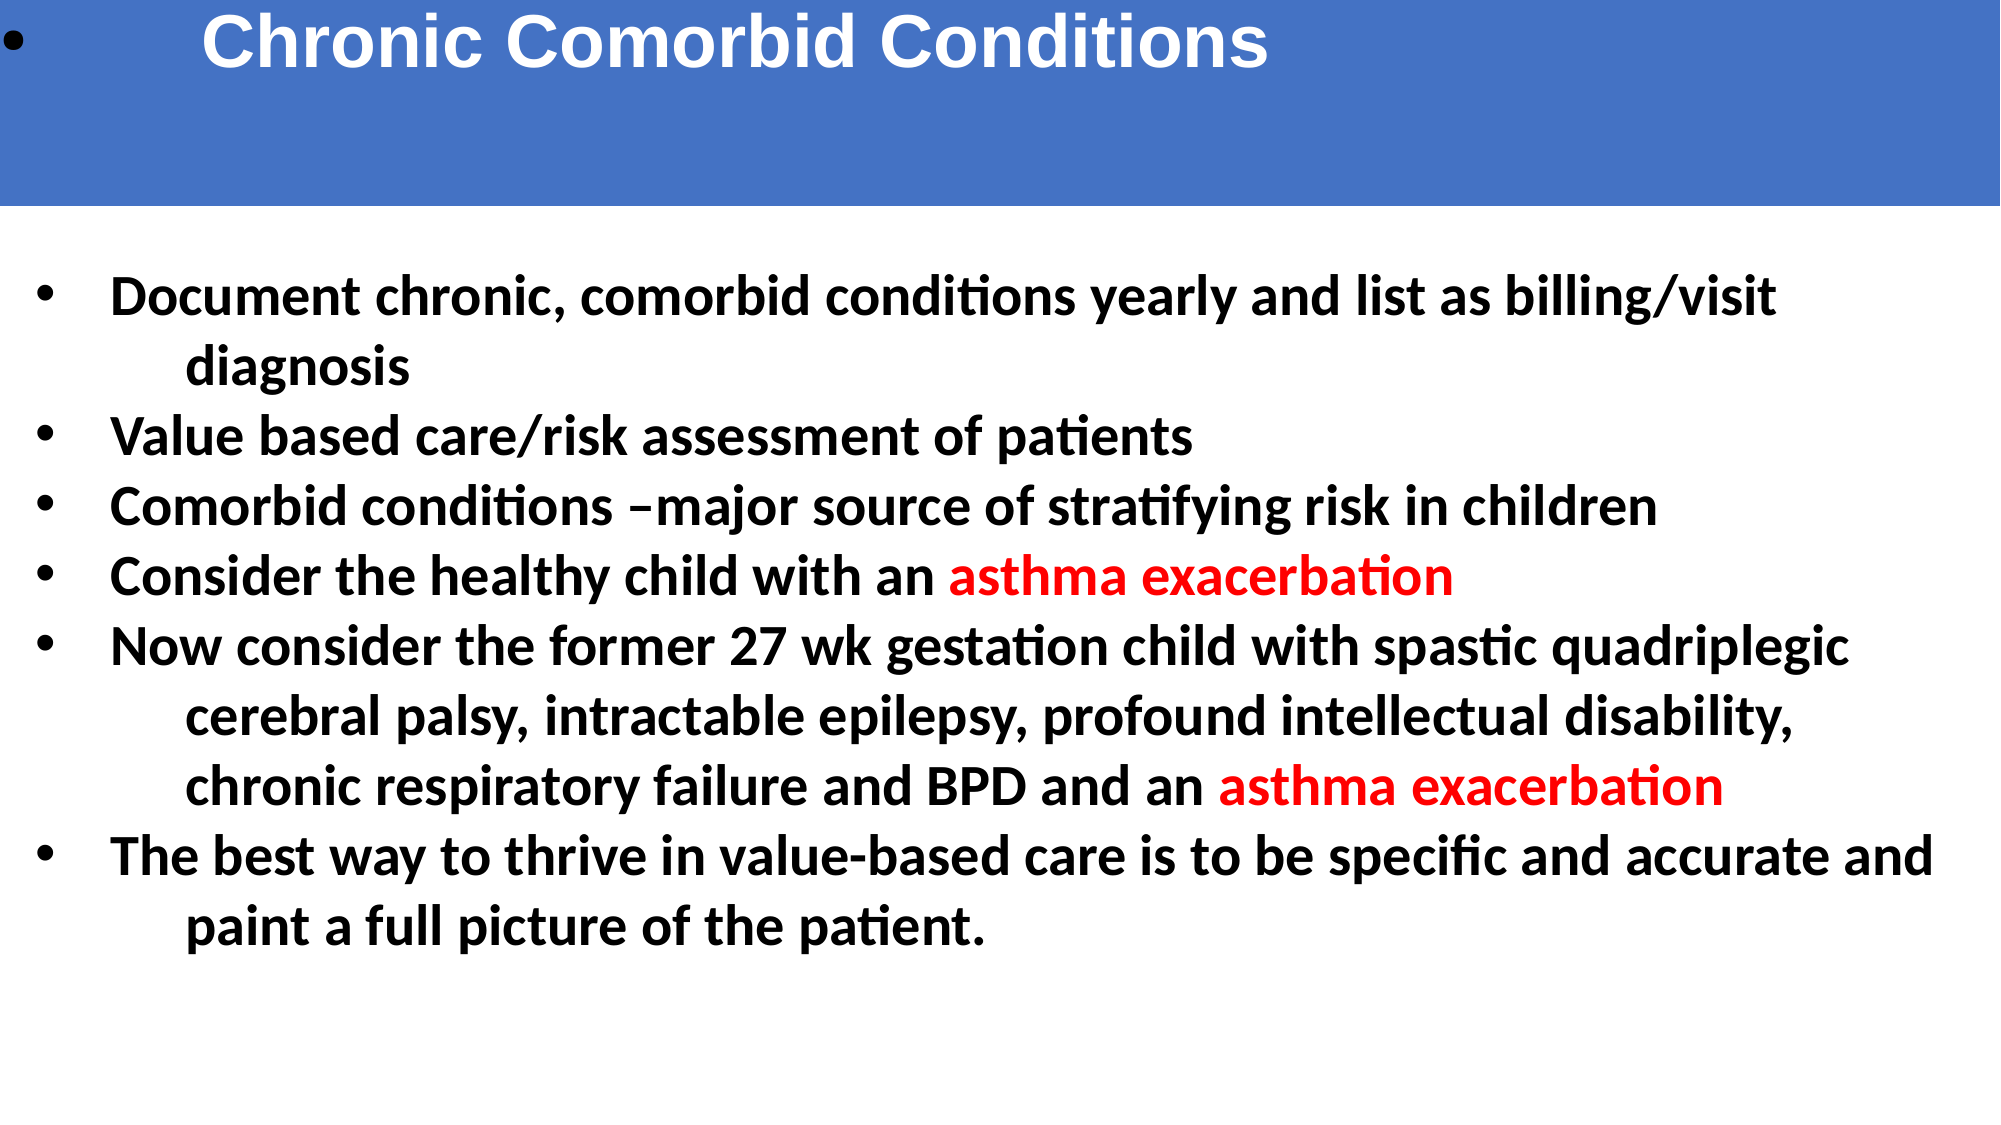

| Chronic Comorbid Conditions |
| --- |
Document chronic, comorbid conditions yearly and list as billing/visit diagnosis
Value based care/risk assessment of patients
Comorbid conditions –major source of stratifying risk in children
Consider the healthy child with an asthma exacerbation
Now consider the former 27 wk gestation child with spastic quadriplegic cerebral palsy, intractable epilepsy, profound intellectual disability, chronic respiratory failure and BPD and an asthma exacerbation
The best way to thrive in value-based care is to be specific and accurate and paint a full picture of the patient.